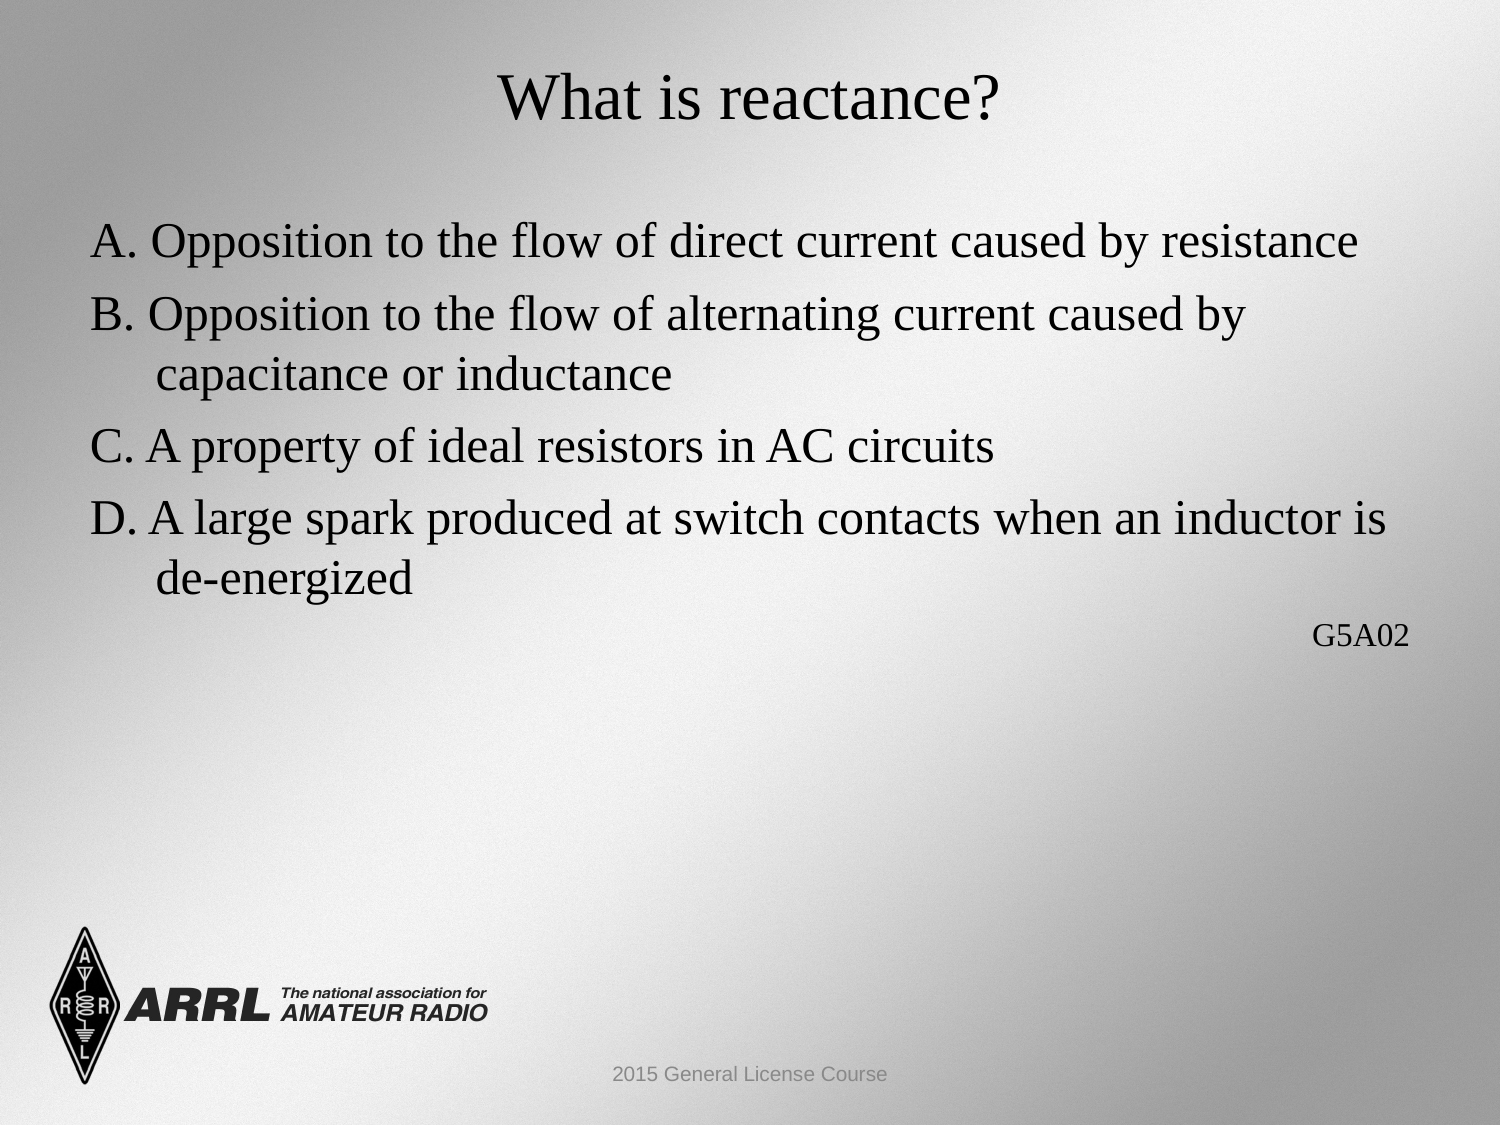

What is reactance?
# A. Opposition to the flow of direct current caused by resistance
B. Opposition to the flow of alternating current caused by capacitance or inductance
C. A property of ideal resistors in AC circuits
D. A large spark produced at switch contacts when an inductor is de-energized
 G5A02
2015 General License Course